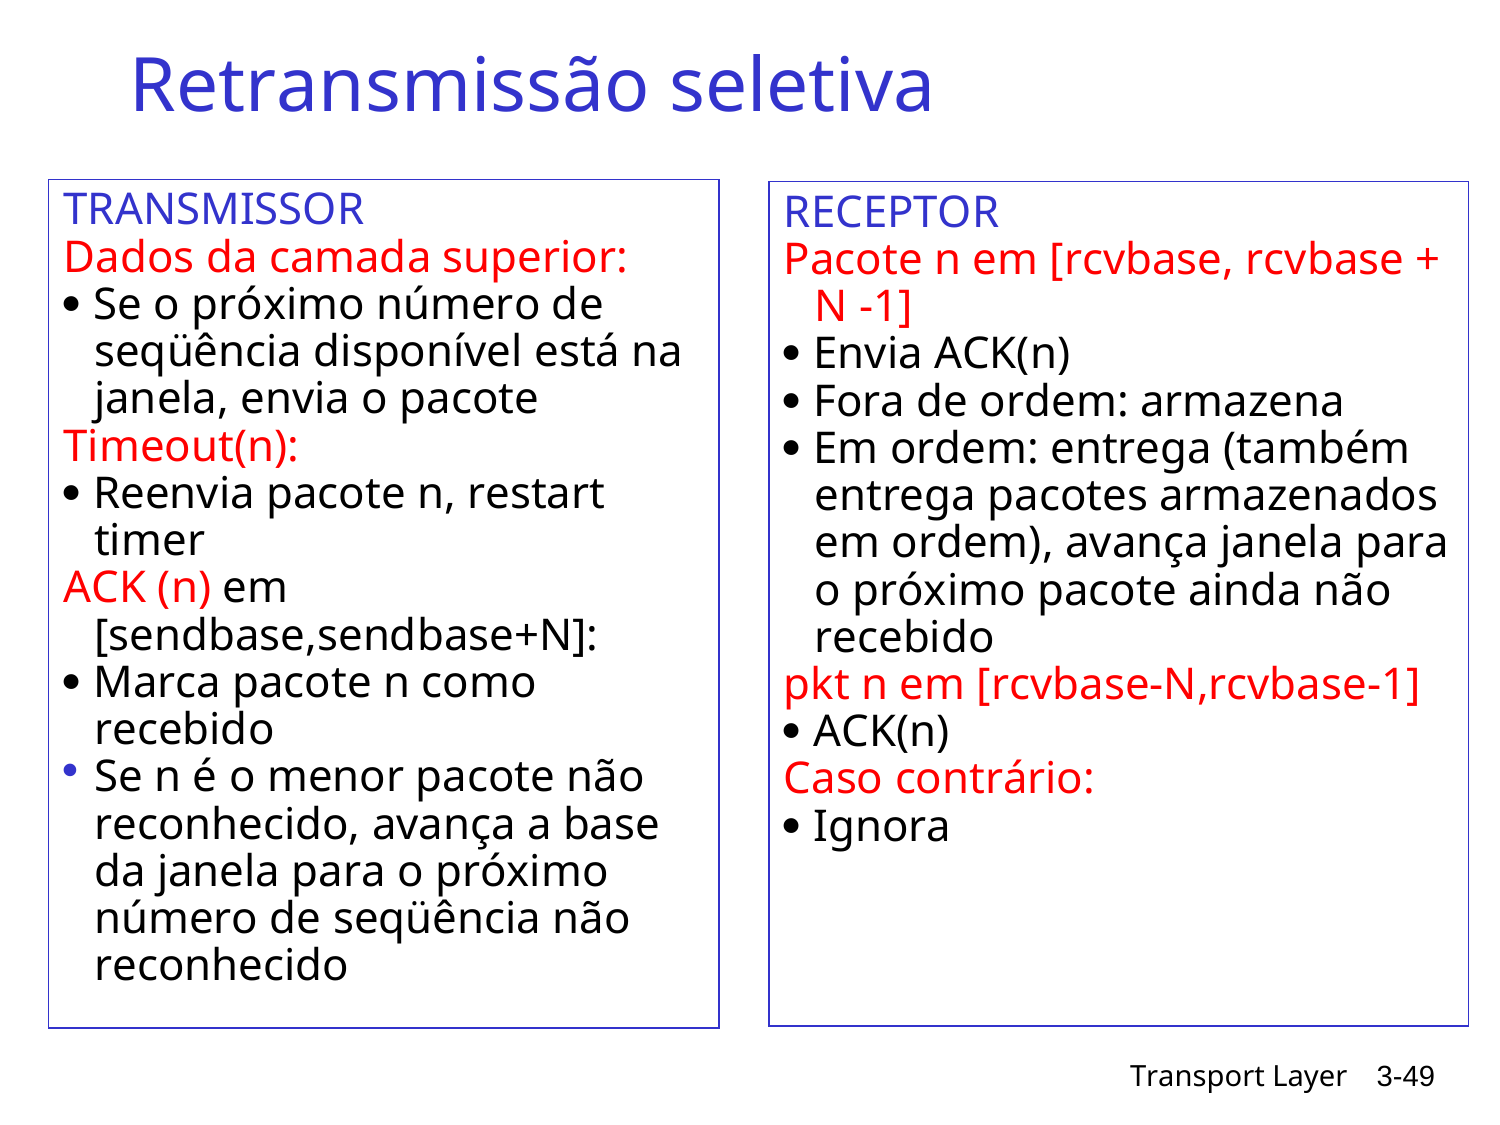

Retransmissão seletiva
# TRANSMISSOR
Dados da camada superior:
 Se o próximo número de seqüência disponível está na janela, envia o pacote
Timeout(n):
 Reenvia pacote n, restart timer
ACK (n) em [sendbase,sendbase+N]:
 Marca pacote n como recebido
Se n é o menor pacote não reconhecido, avança a base da janela para o próximo número de seqüência não reconhecido
RECEPTOR
Pacote n em [rcvbase, rcvbase + N -1]
 Envia ACK(n)
 Fora de ordem: armazena
 Em ordem: entrega (também entrega pacotes armazenados em ordem), avança janela para o próximo pacote ainda não recebido
pkt n em [rcvbase-N,rcvbase-1]
 ACK(n)
Caso contrário:
 Ignora
Transport Layer